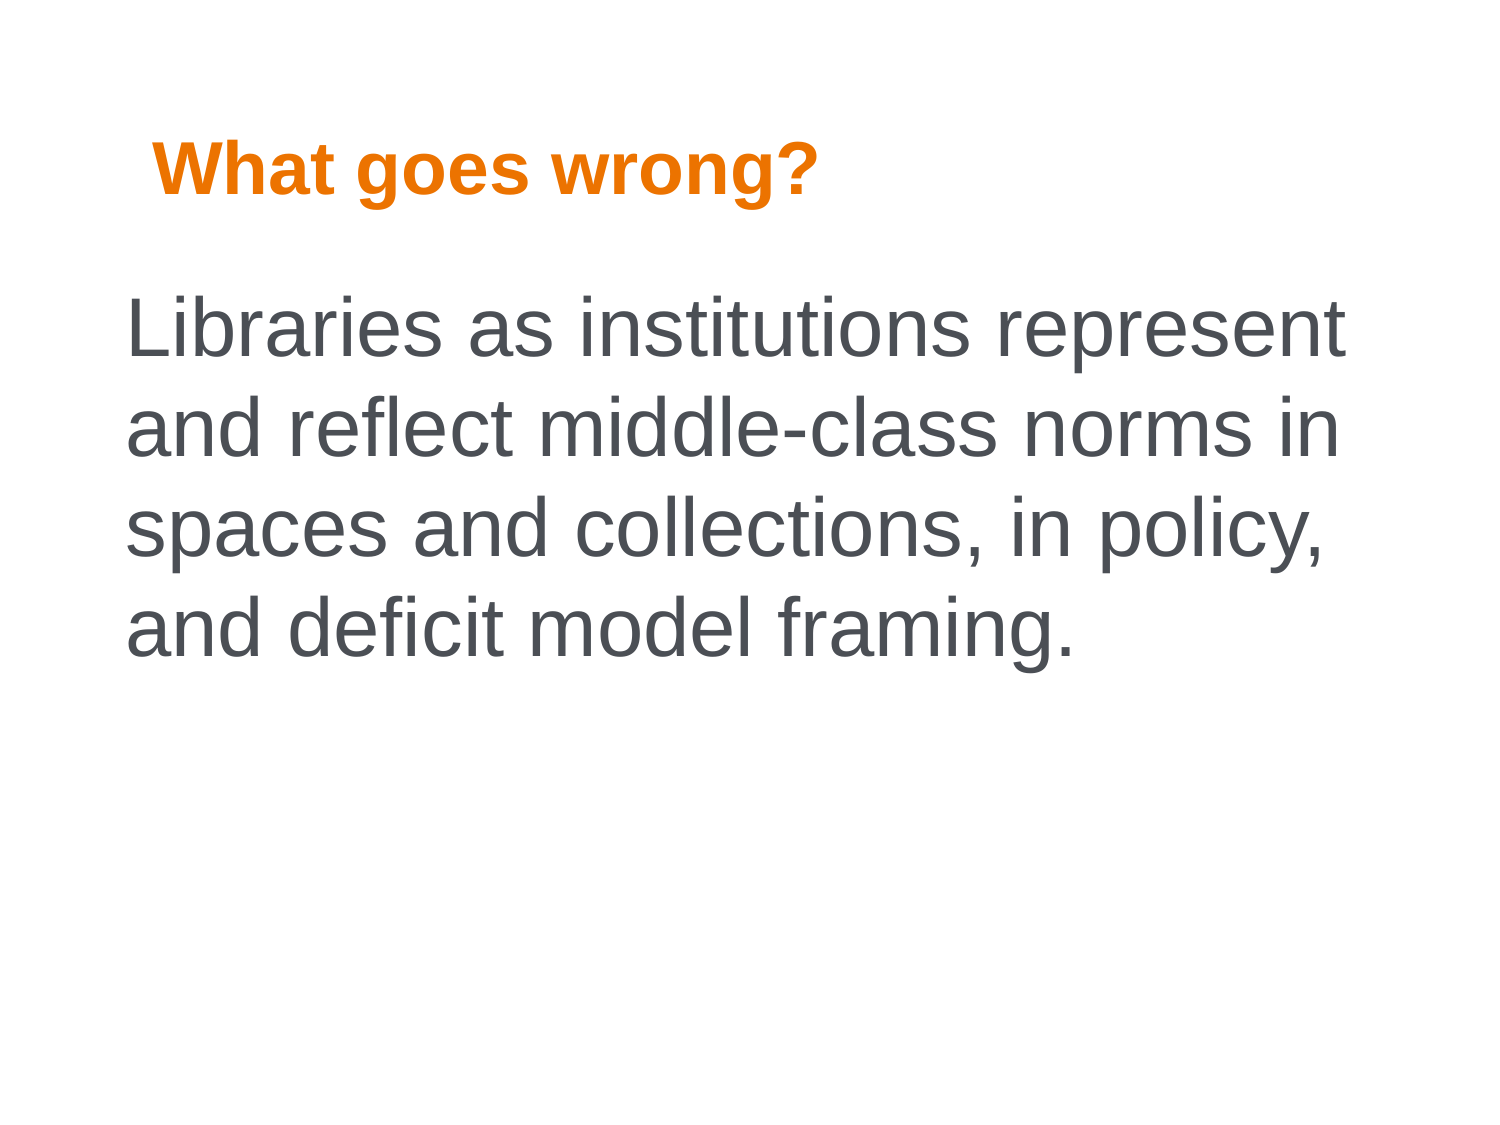

What goes wrong?
Libraries as institutions represent and reflect middle-class norms in spaces and collections, in policy, and deficit model framing.